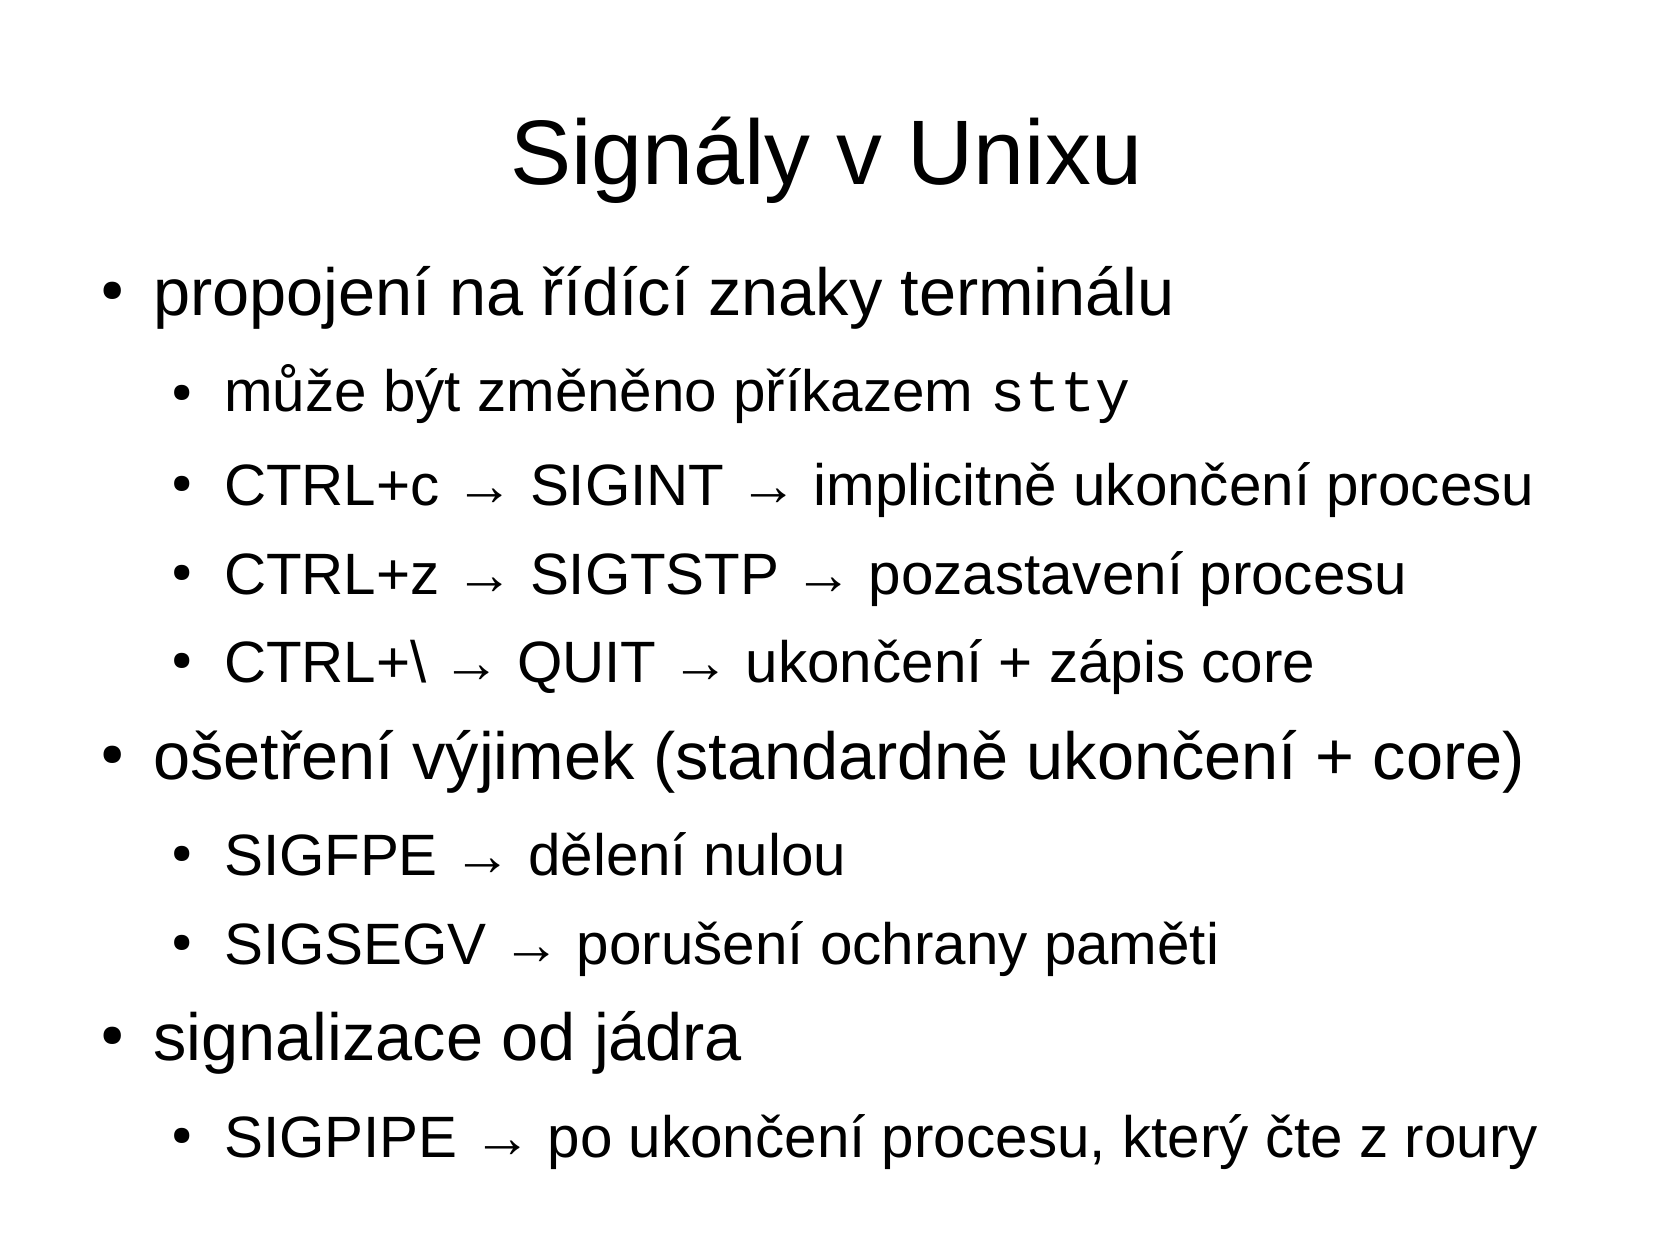

# Signály v Unixu
propojení na řídící znaky terminálu
může být změněno příkazem stty
CTRL+c → SIGINT → implicitně ukončení procesu
CTRL+z → SIGTSTP → pozastavení procesu
CTRL+\ → QUIT → ukončení + zápis core
ošetření výjimek (standardně ukončení + core)
SIGFPE → dělení nulou
SIGSEGV → porušení ochrany paměti
signalizace od jádra
SIGPIPE → po ukončení procesu, který čte z roury